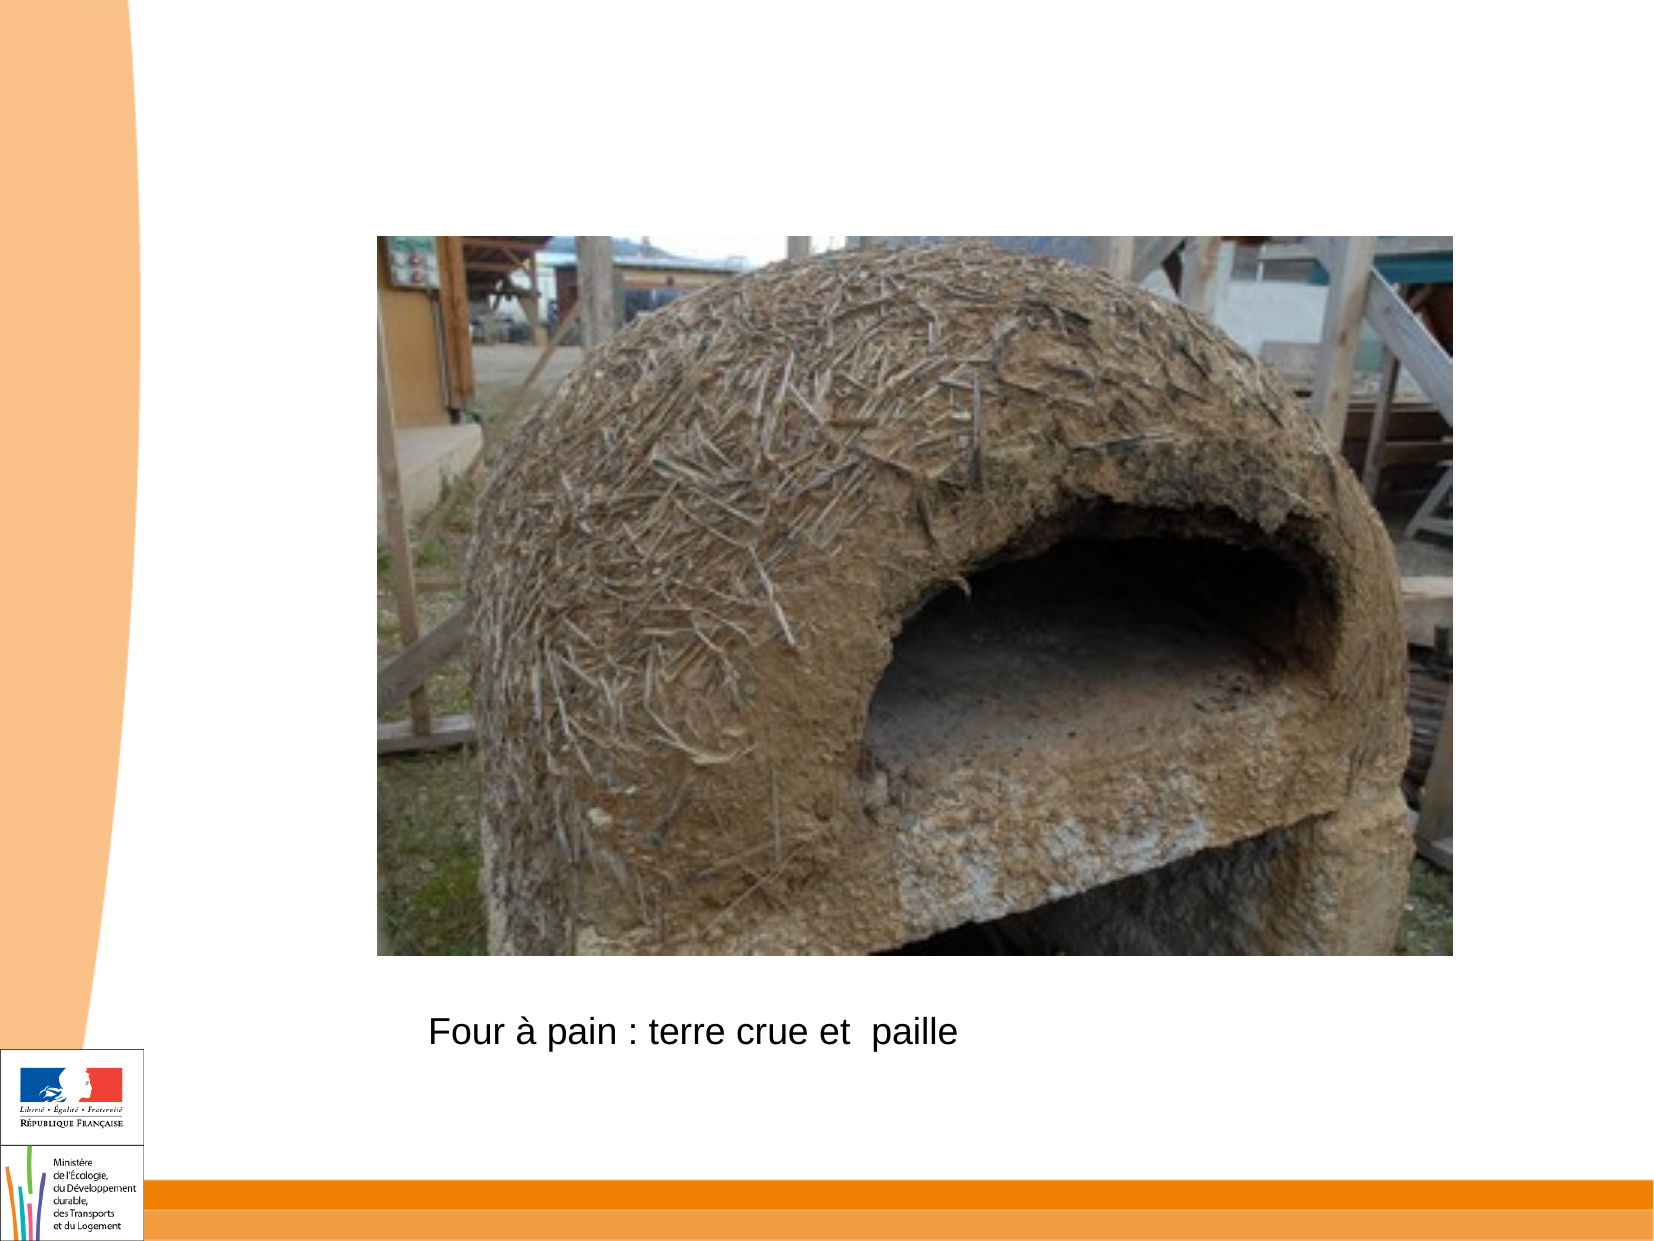

#
Four à pain : terre crue et paille